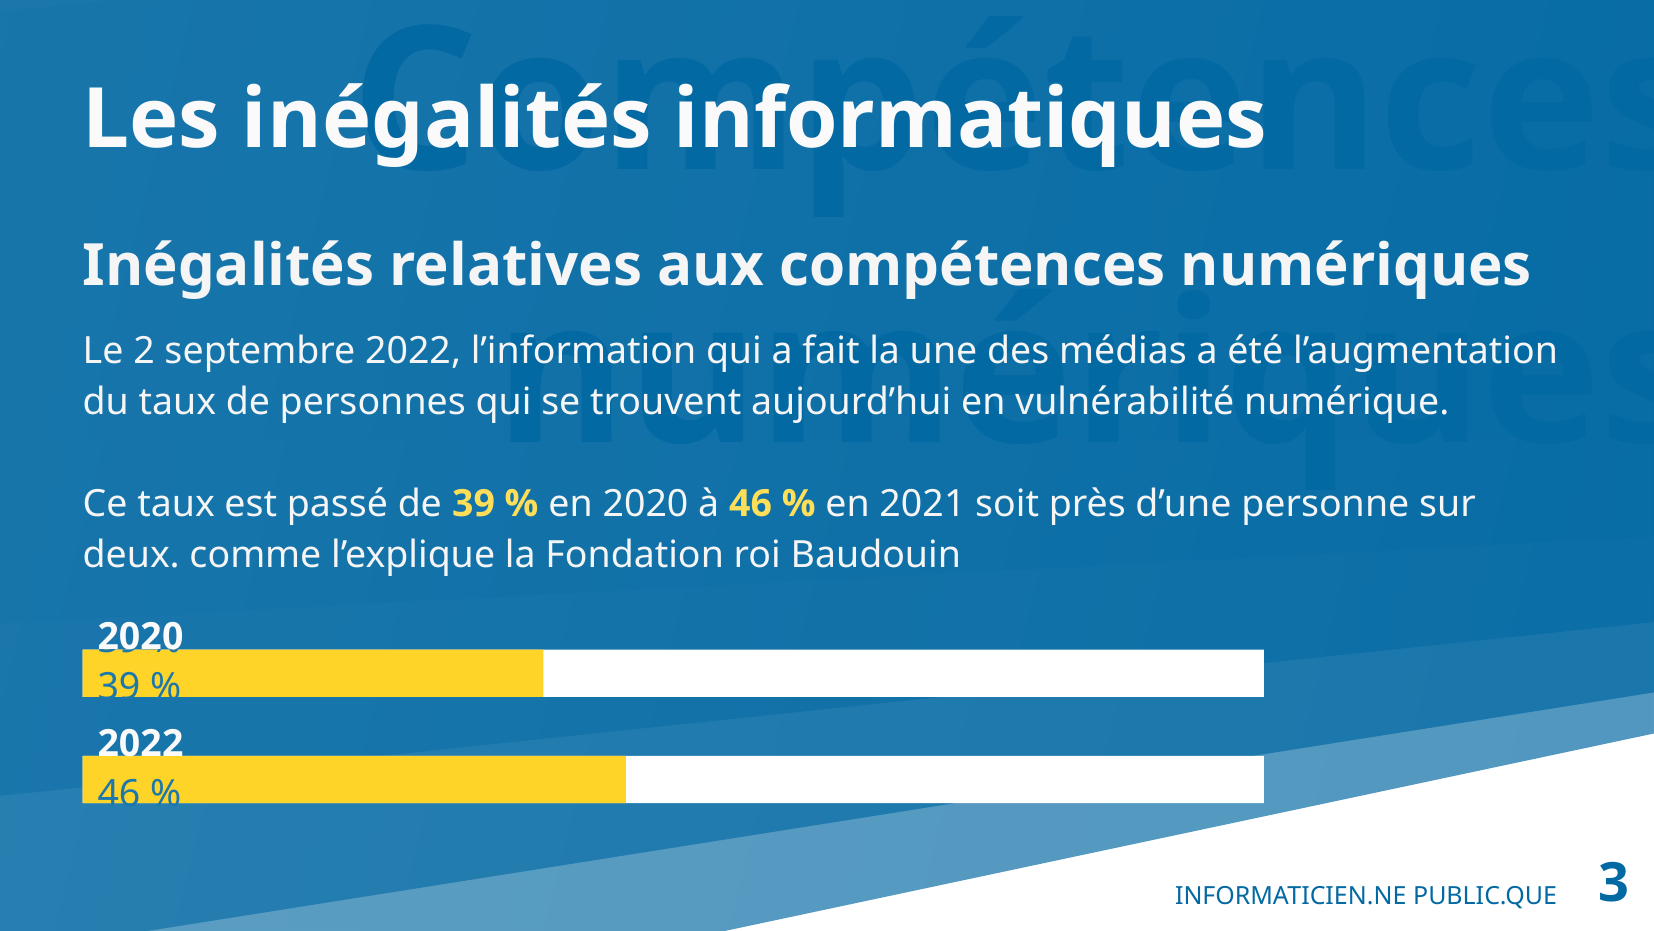

# Compétences numériques
Les inégalités informatiques
Inégalités relatives aux compétences numériques
Le 2 septembre 2022, l’information qui a fait la une des médias a été l’augmentation du taux de personnes qui se trouvent aujourd’hui en vulnérabilité numérique.
Ce taux est passé de 39 % en 2020 à 46 % en 2021 soit près d’une personne sur deux. comme l’explique la Fondation roi Baudouin
2020
39 %
39 %
2022
46 %
INFORMATICIEN.NE PUBLIC.QUE
3